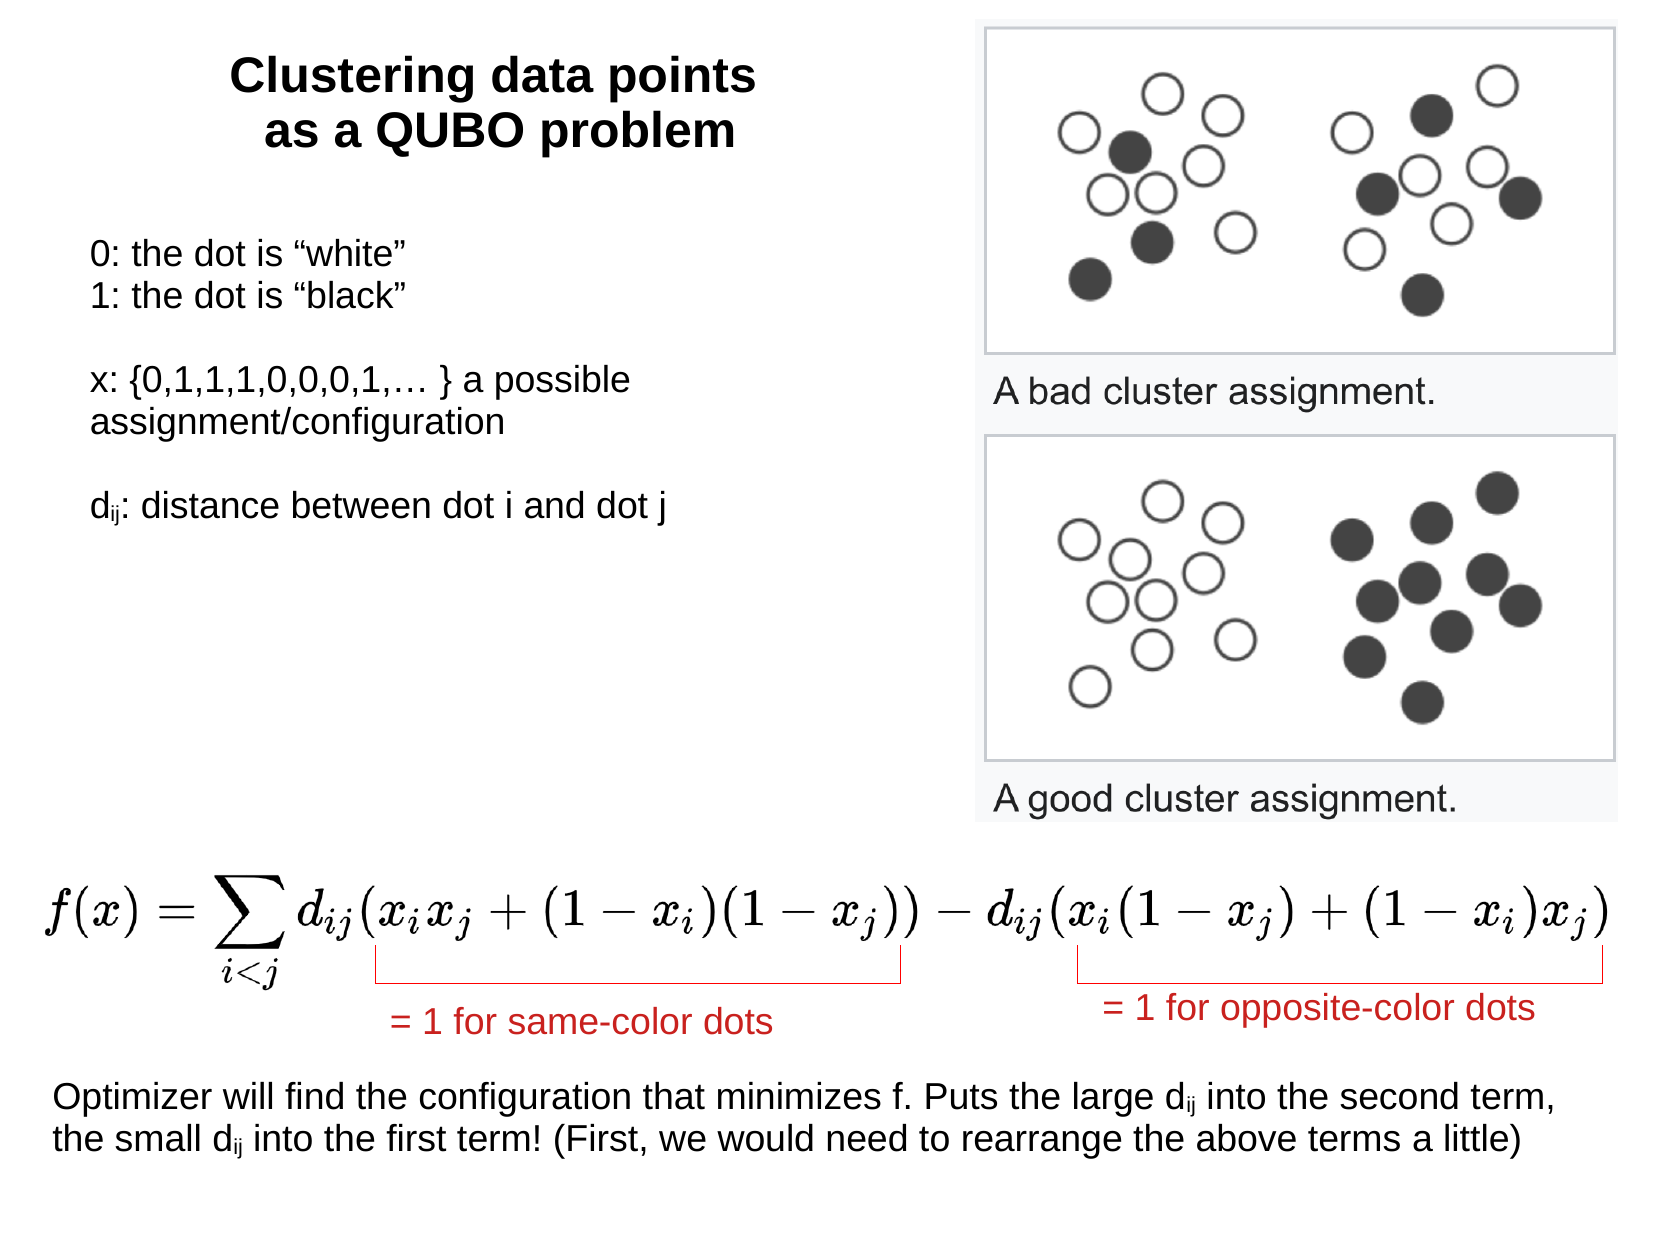

Clustering data points
as a QUBO problem
0: the dot is “white”
1: the dot is “black”
x: {0,1,1,1,0,0,0,1,… } a possible assignment/configuration
dij: distance between dot i and dot j
= 1 for opposite-color dots
= 1 for same-color dots
Optimizer will find the configuration that minimizes f. Puts the large dij into the second term,
the small dij into the first term! (First, we would need to rearrange the above terms a little)